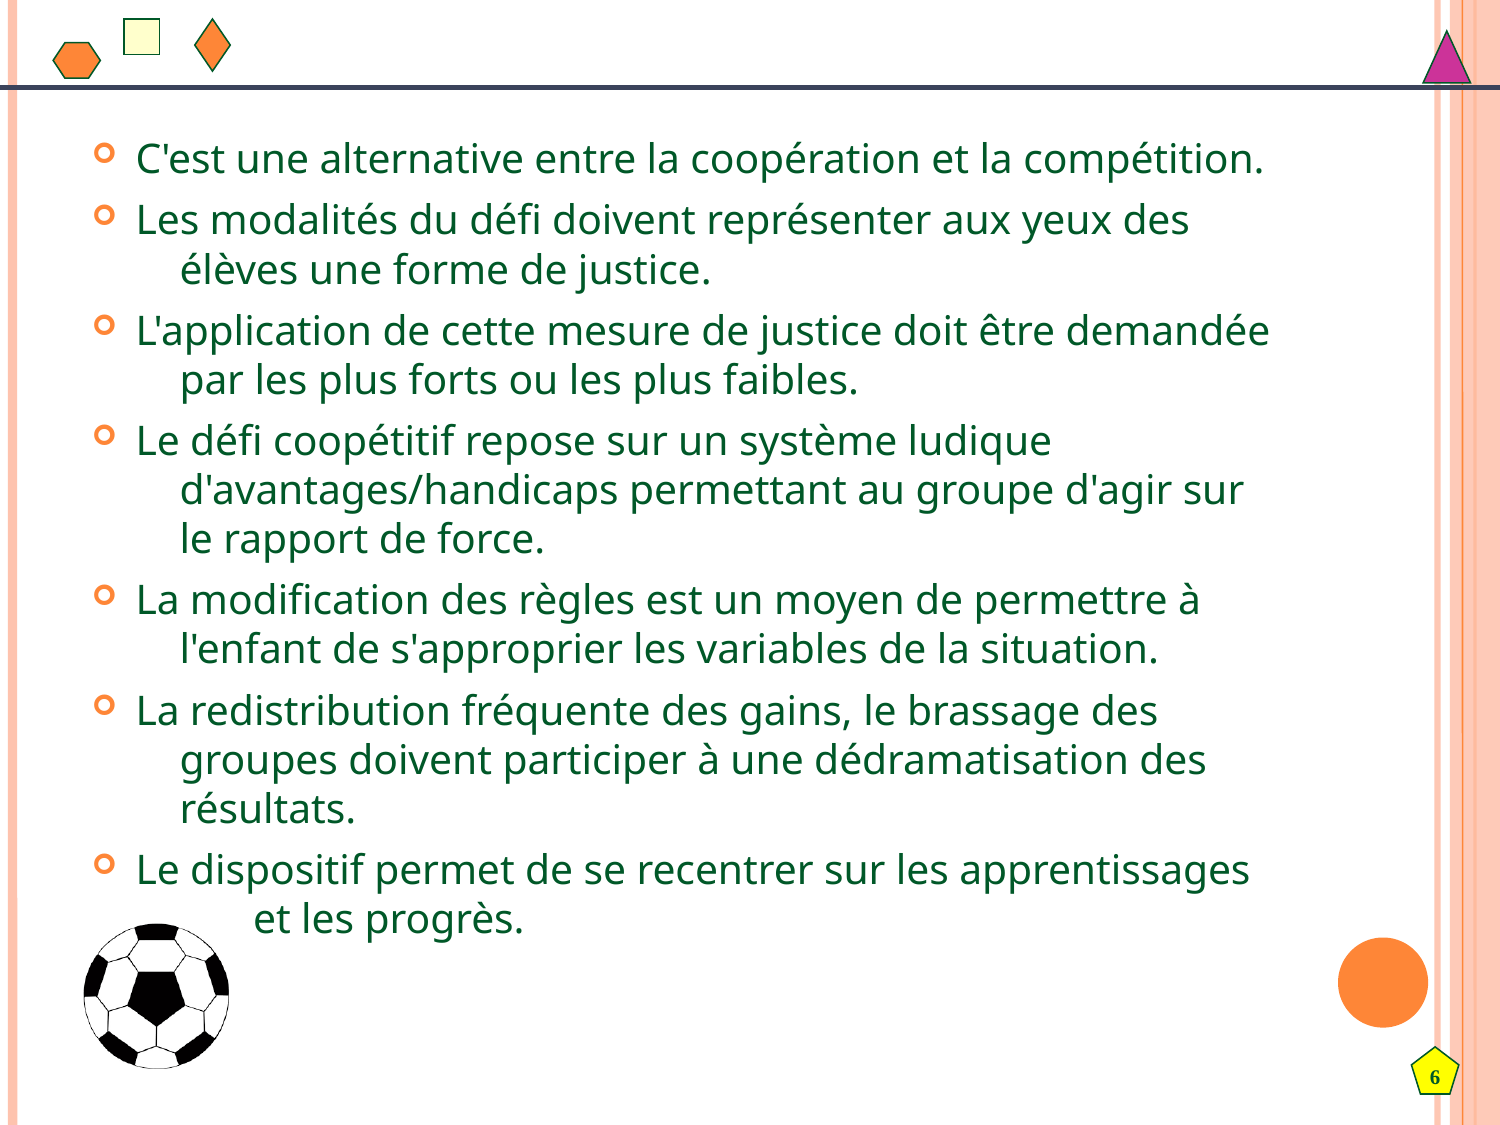

# C'est une alternative entre la coopération et la compétition.
Les modalités du défi doivent représenter aux yeux des élèves une forme de justice.
L'application de cette mesure de justice doit être demandée par les plus forts ou les plus faibles.
Le défi coopétitif repose sur un système ludique d'avantages/handicaps permettant au groupe d'agir sur le rapport de force.
La modification des règles est un moyen de permettre à l'enfant de s'approprier les variables de la situation.
La redistribution fréquente des gains, le brassage des groupes doivent participer à une dédramatisation des résultats.
Le dispositif permet de se recentrer sur les apprentissages 	et les progrès.